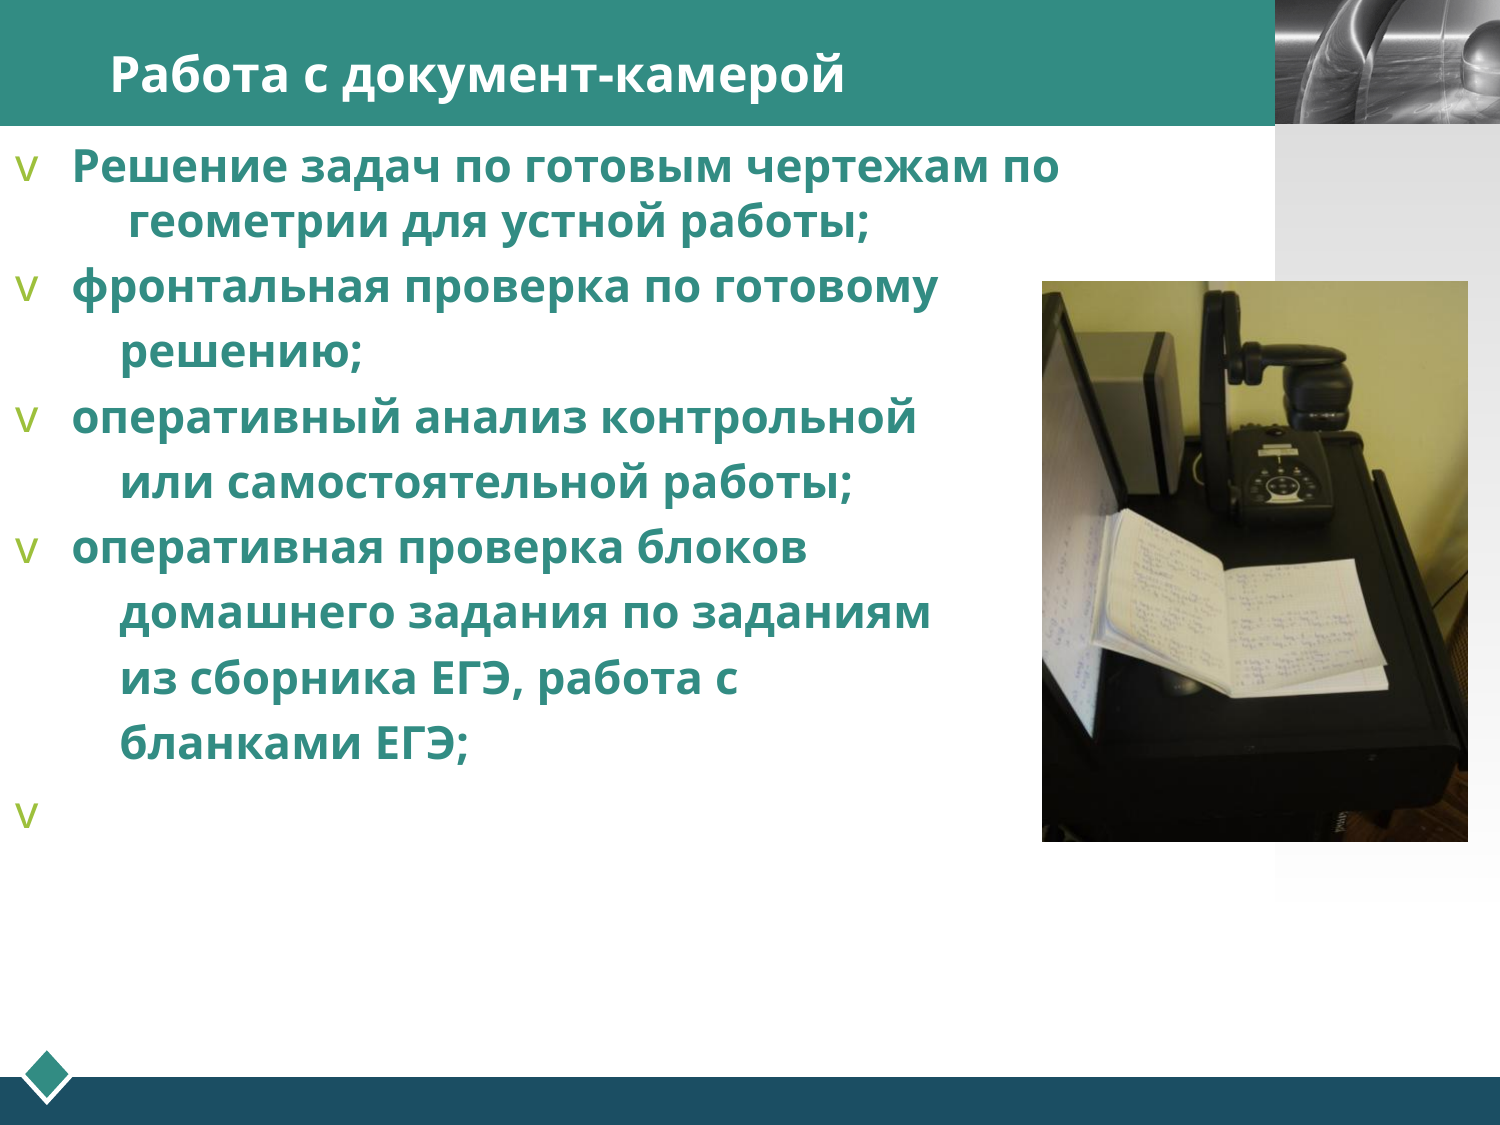

# Работа с документ-камерой
Решение задач по готовым чертежам по геометрии для устной работы;
фронтальная проверка по готовому
 решению;
оперативный анализ контрольной
 или самостоятельной работы;
оперативная проверка блоков
 домашнего задания по заданиям
 из сборника ЕГЭ, работа с
 бланками ЕГЭ;